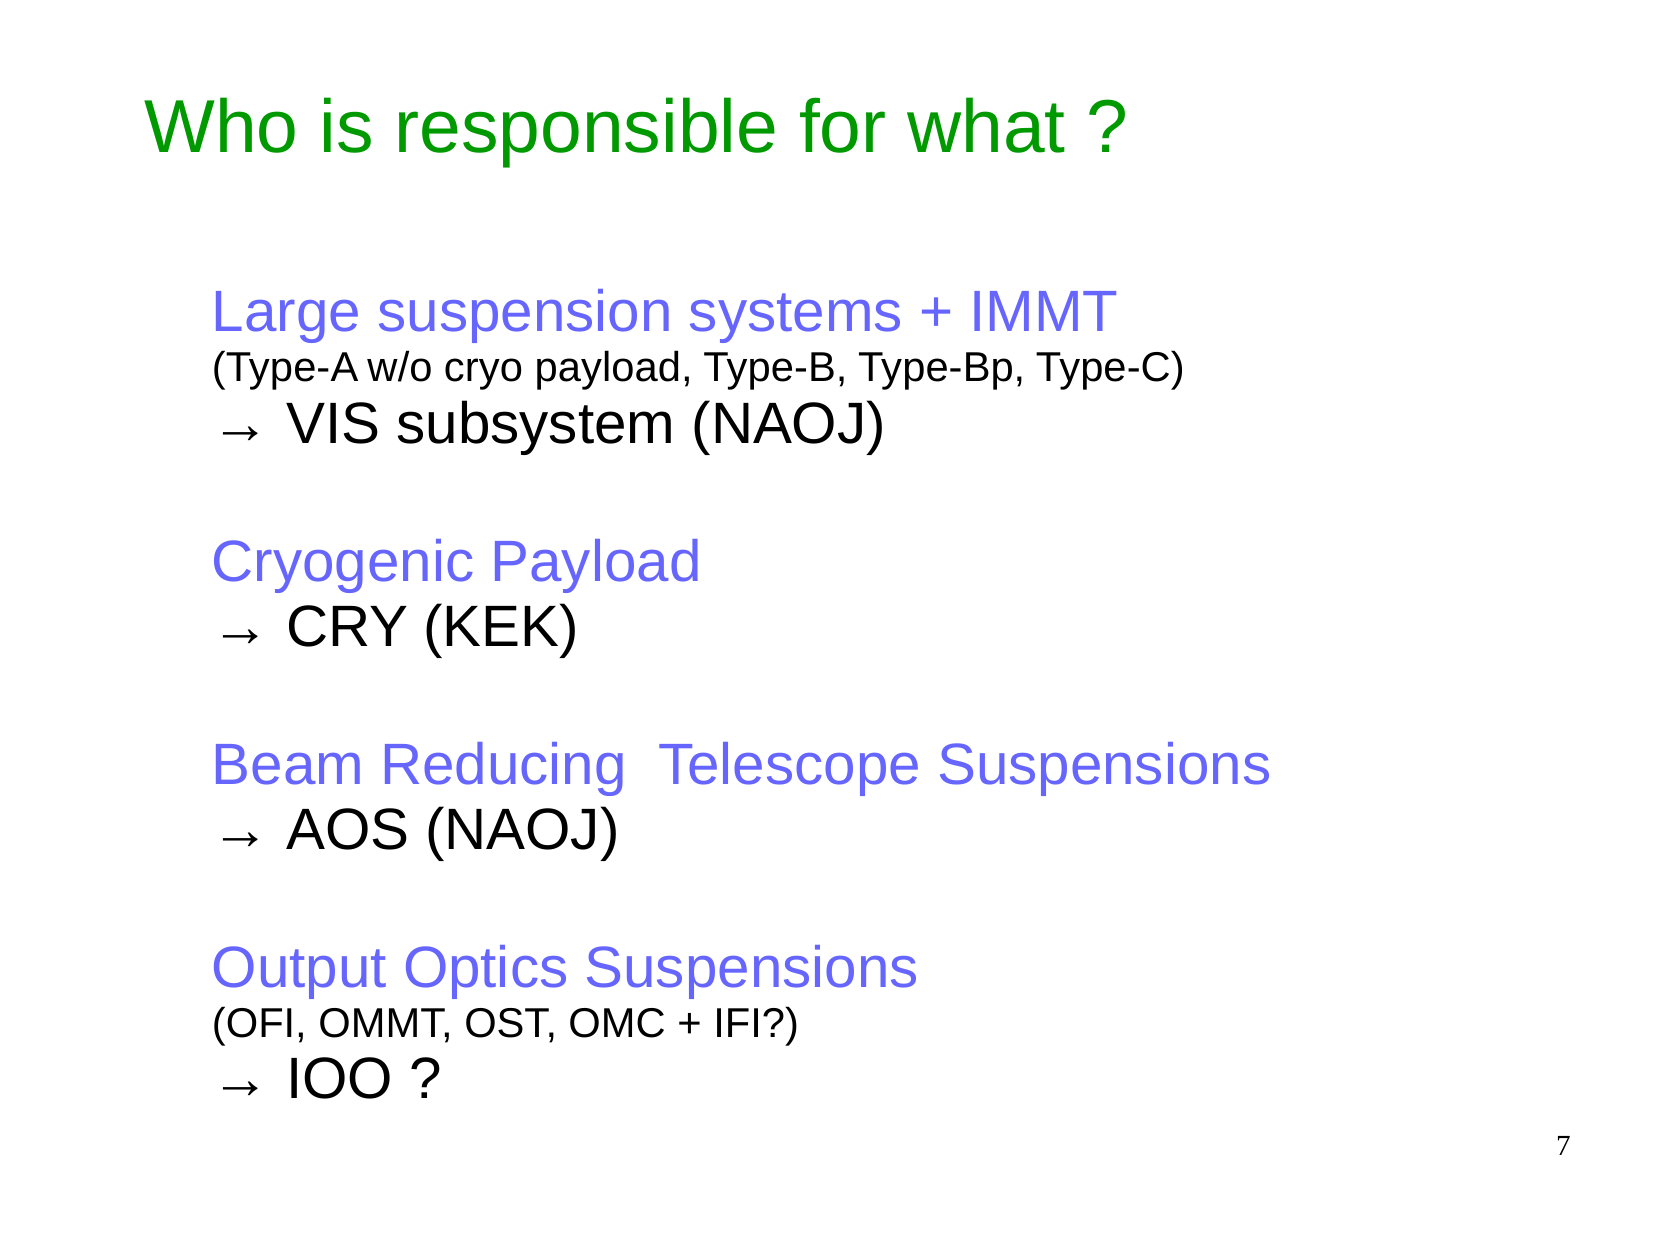

Who is responsible for what ?
Large suspension systems + IMMT
(Type-A w/o cryo payload, Type-B, Type-Bp, Type-C)
→ VIS subsystem (NAOJ)
Cryogenic Payload
→ CRY (KEK)
Beam Reducing Telescope Suspensions
→ AOS (NAOJ)
Output Optics Suspensions
(OFI, OMMT, OST, OMC + IFI?)
→ IOO ?
7